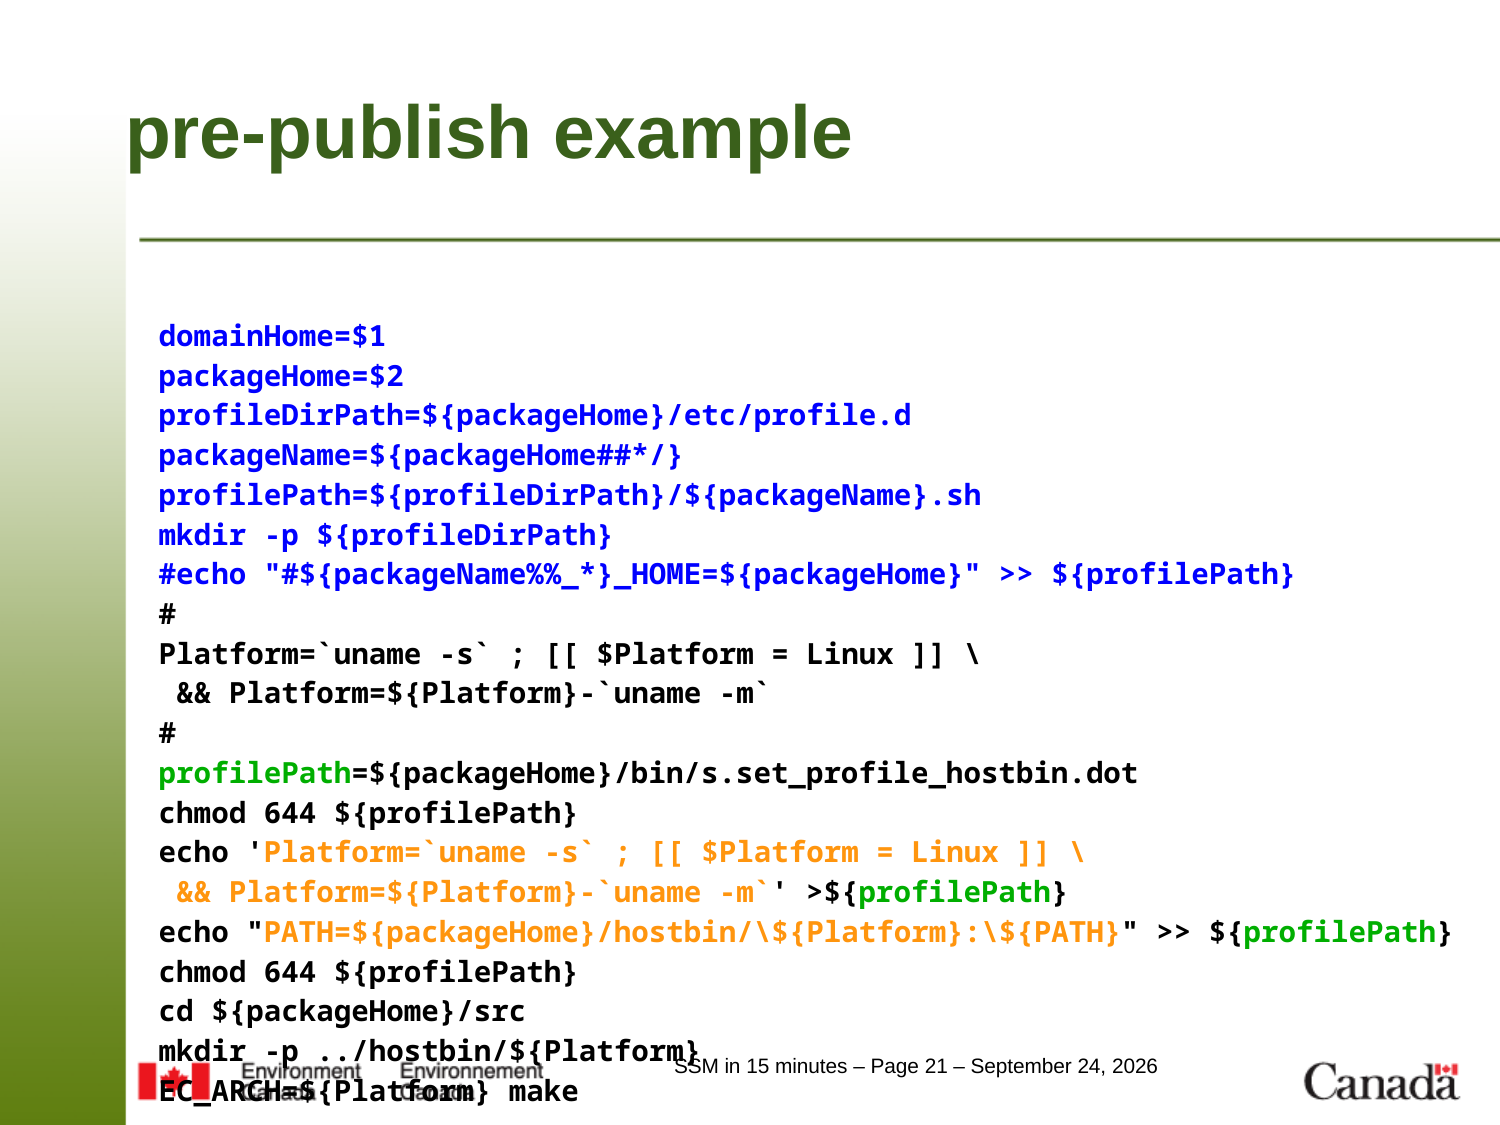

# pre-publish example
domainHome=$1
packageHome=$2
profileDirPath=${packageHome}/etc/profile.d
packageName=${packageHome##*/}
profilePath=${profileDirPath}/${packageName}.sh
mkdir -p ${profileDirPath}
#echo "#${packageName%%_*}_HOME=${packageHome}" >> ${profilePath}
#
Platform=`uname -s` ; [[ $Platform = Linux ]] \
 && Platform=${Platform}-`uname -m`
#
profilePath=${packageHome}/bin/s.set_profile_hostbin.dot
chmod 644 ${profilePath}
echo 'Platform=`uname -s` ; [[ $Platform = Linux ]] \
 && Platform=${Platform}-`uname -m`' >${profilePath}
echo "PATH=${packageHome}/hostbin/\${Platform}:\${PATH}" >> ${profilePath}
chmod 644 ${profilePath}
cd ${packageHome}/src
mkdir -p ../hostbin/${Platform}
EC_ARCH=${Platform} make